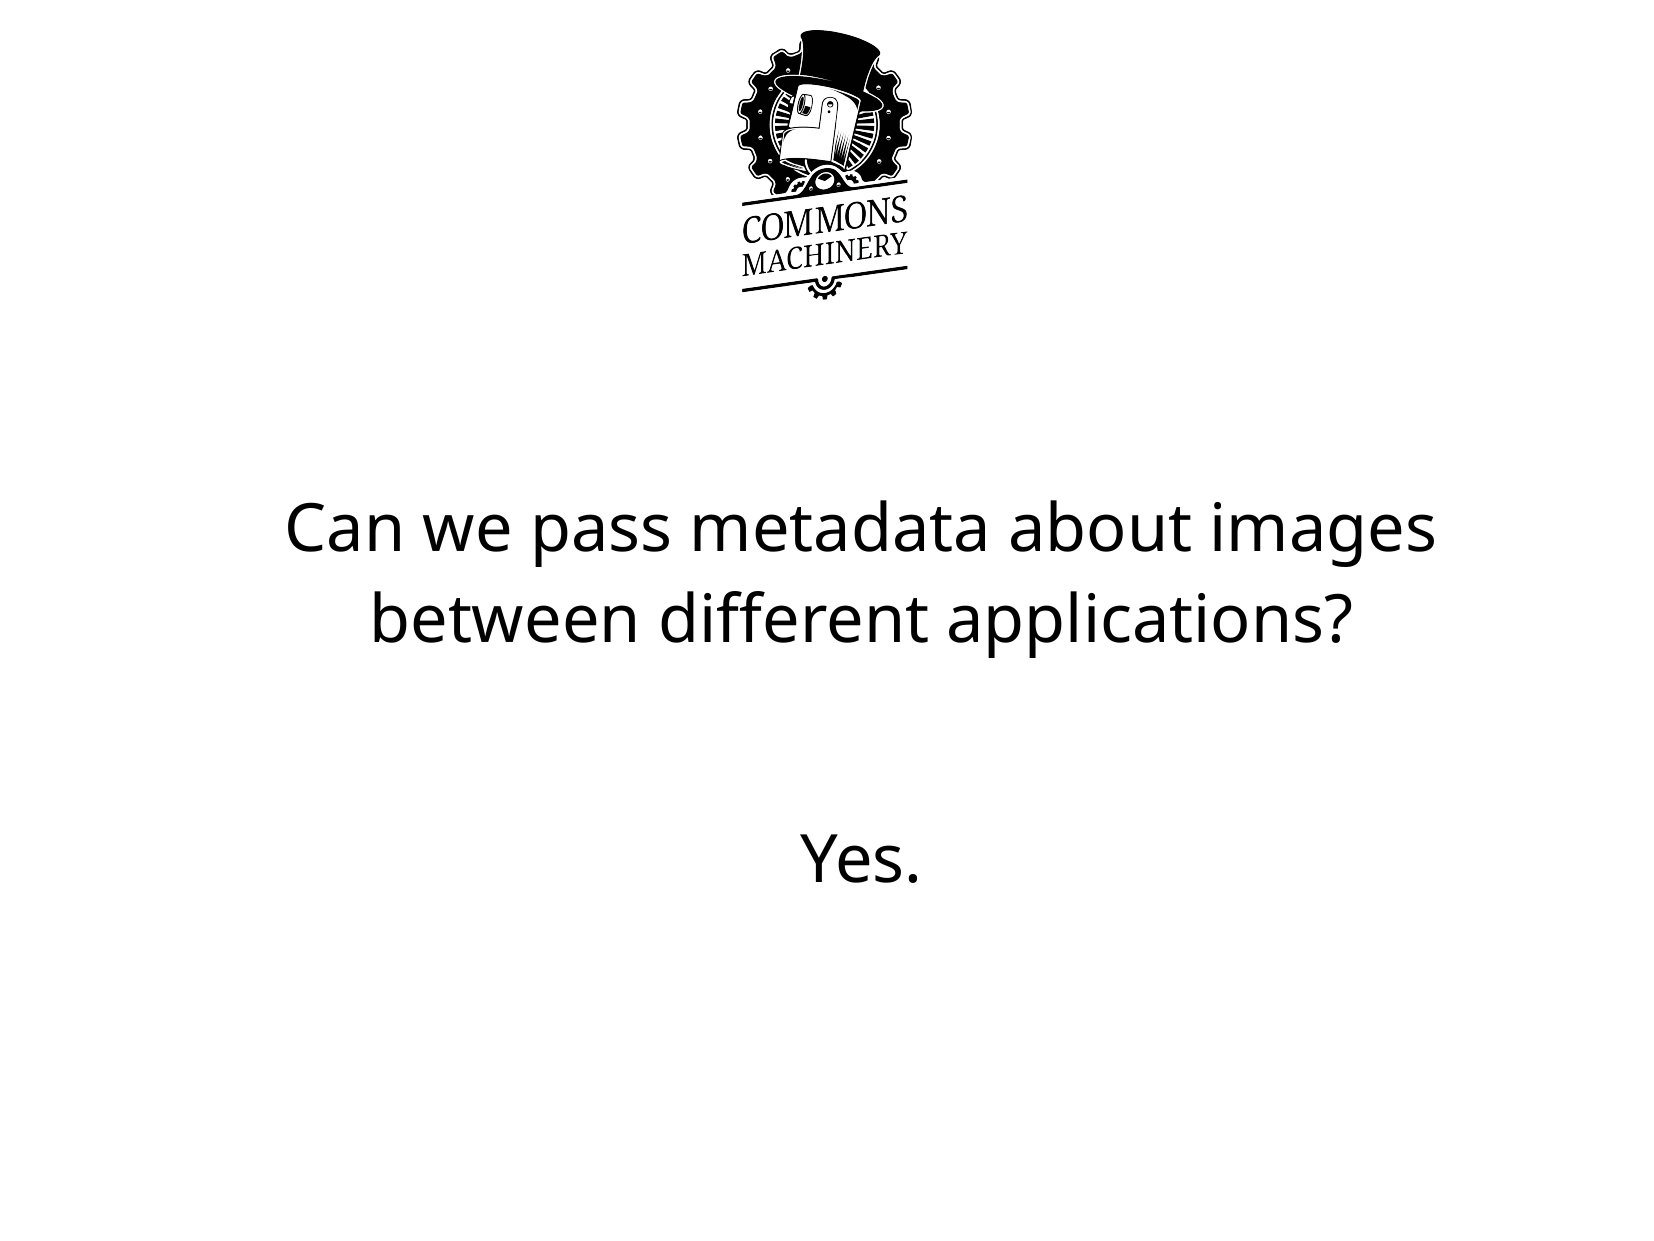

#
Can we pass metadata about images between different applications?
Yes.